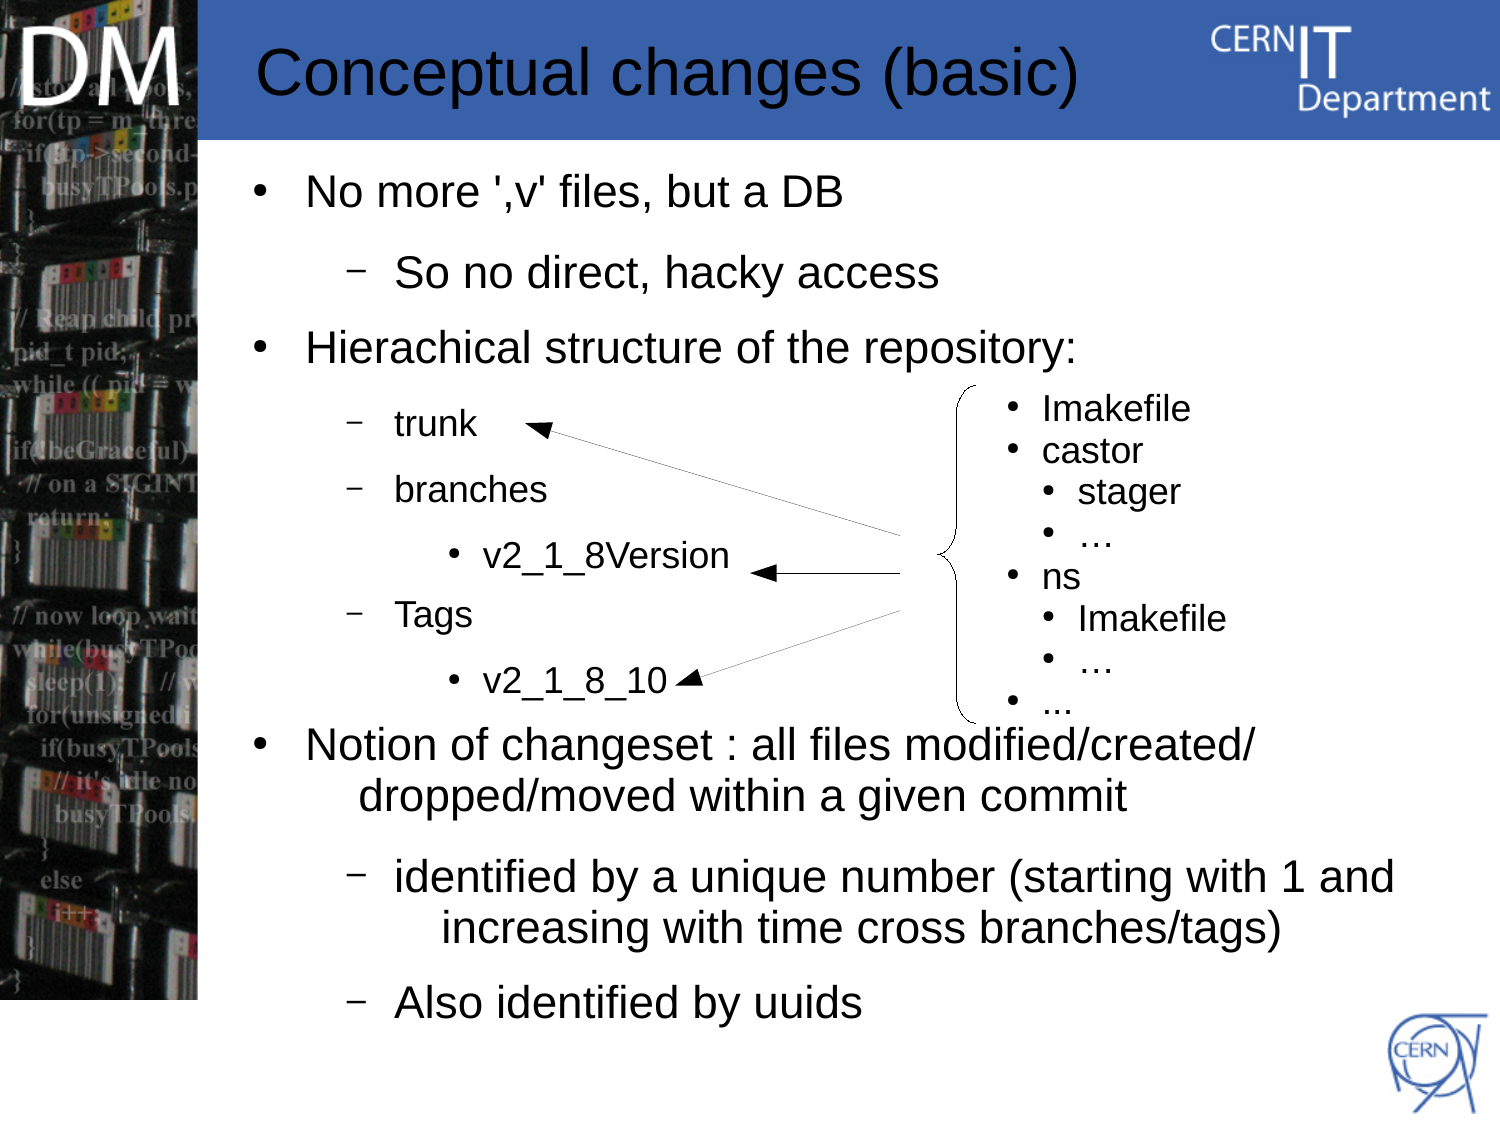

# Conceptual changes (basic)
No more ',v' files, but a DB
So no direct, hacky access
Hierachical structure of the repository:
trunk
branches
v2_1_8Version
Tags
v2_1_8_10
Notion of changeset : all files modified/created/ dropped/moved within a given commit
identified by a unique number (starting with 1 and increasing with time cross branches/tags)
Also identified by uuids
Imakefile
castor
stager
…
ns
Imakefile
…
...